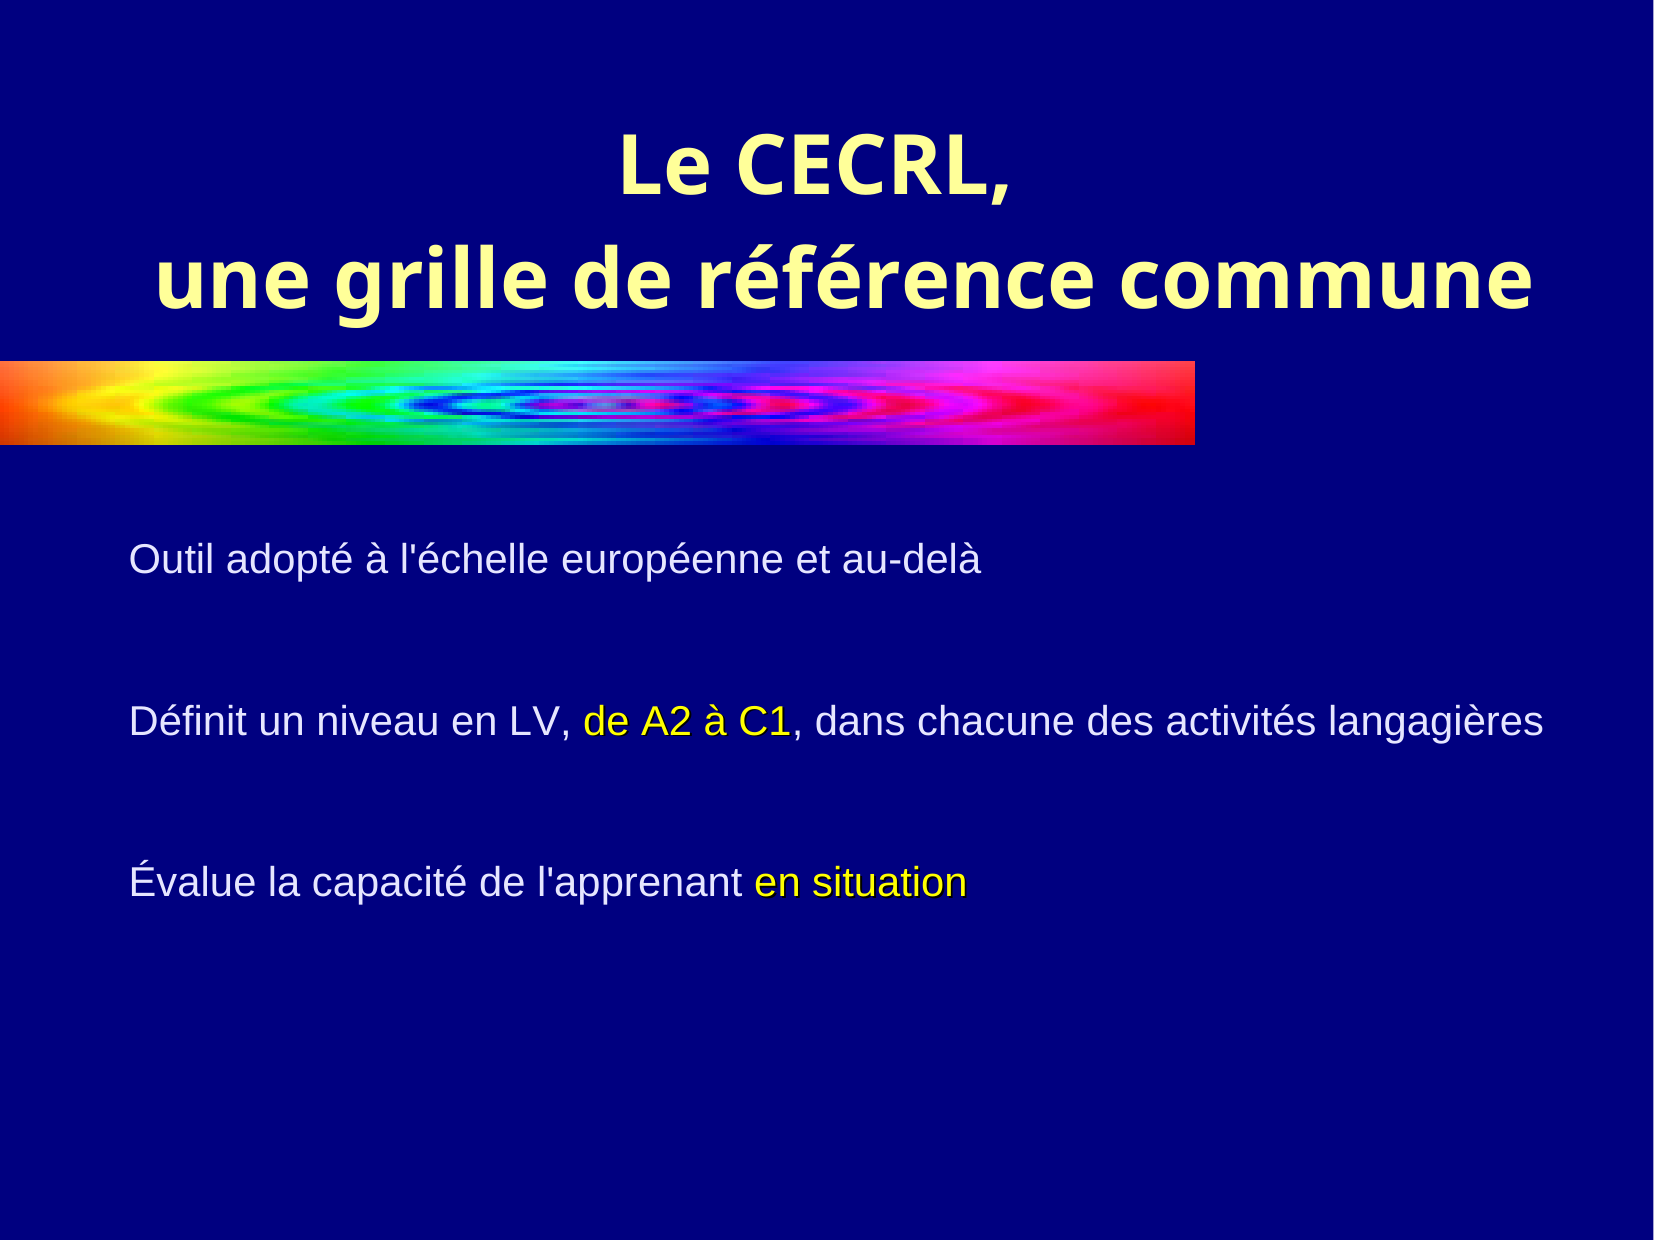

# Le CECRL, une grille de référence commune
Outil adopté à l'échelle européenne et au-delà
Définit un niveau en LV, de A2 à C1, dans chacune des activités langagières
Évalue la capacité de l'apprenant en situation